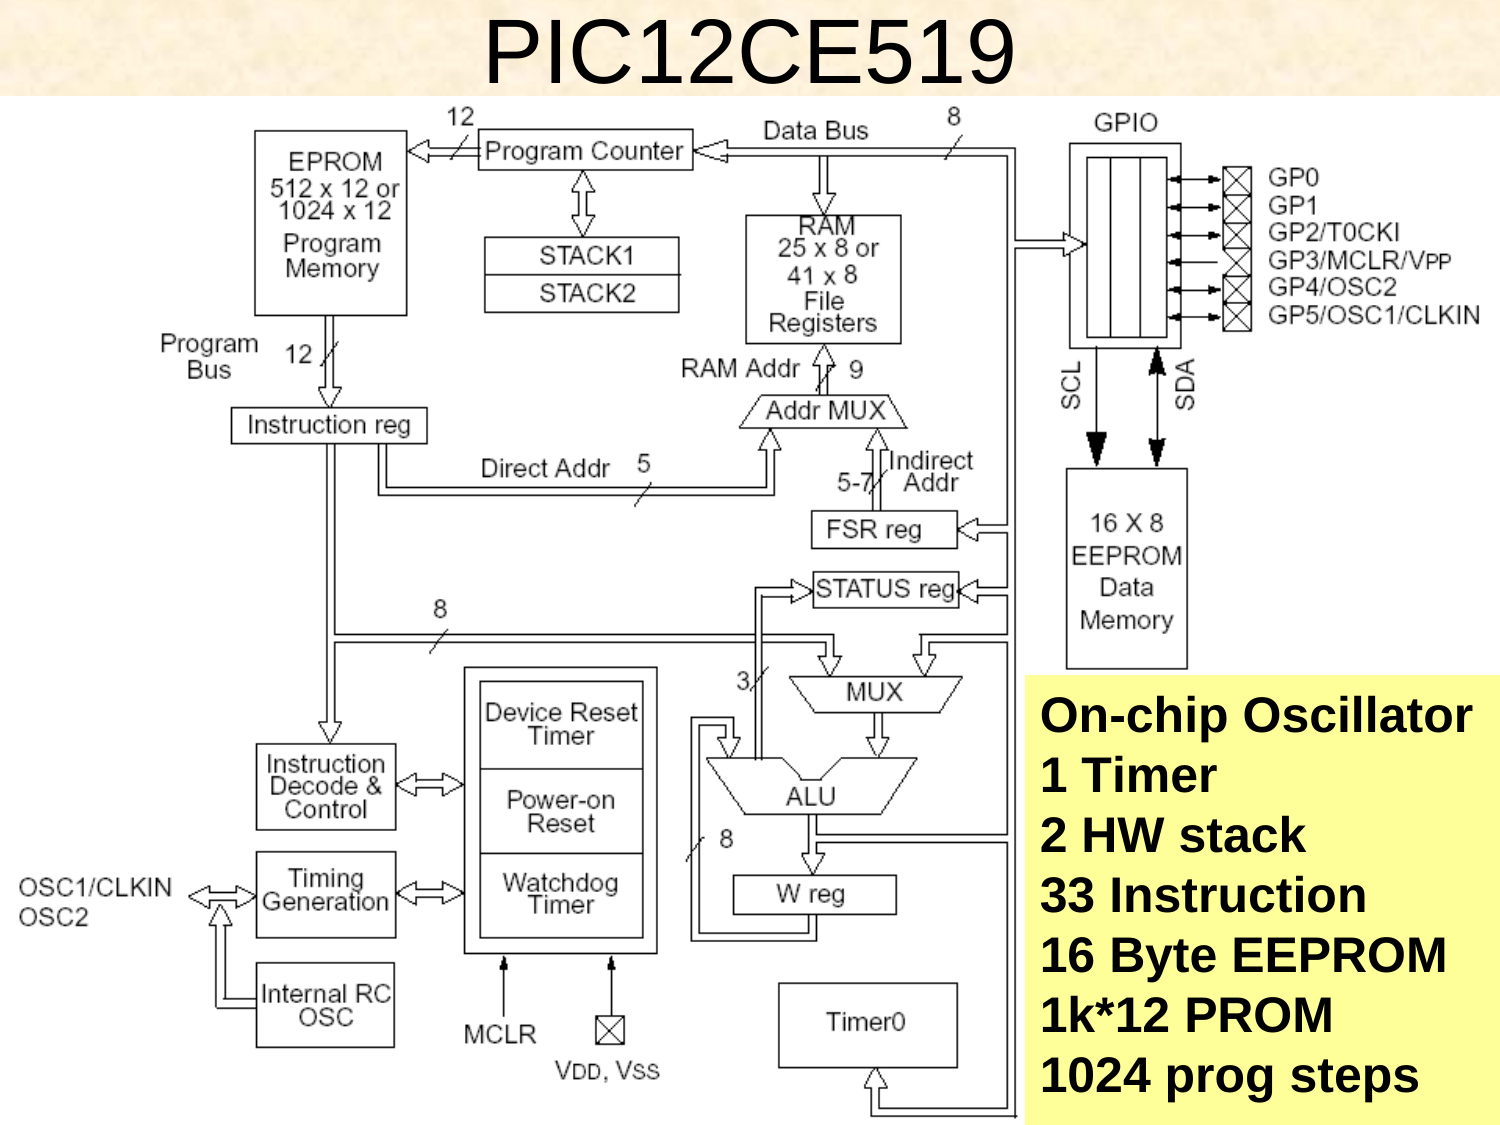

# PIC12CE519
	l
On-chip Oscillator
1 Timer
2 HW stack
33 Instruction
16 Byte EEPROM
1k*12 PROM
1024 prog steps